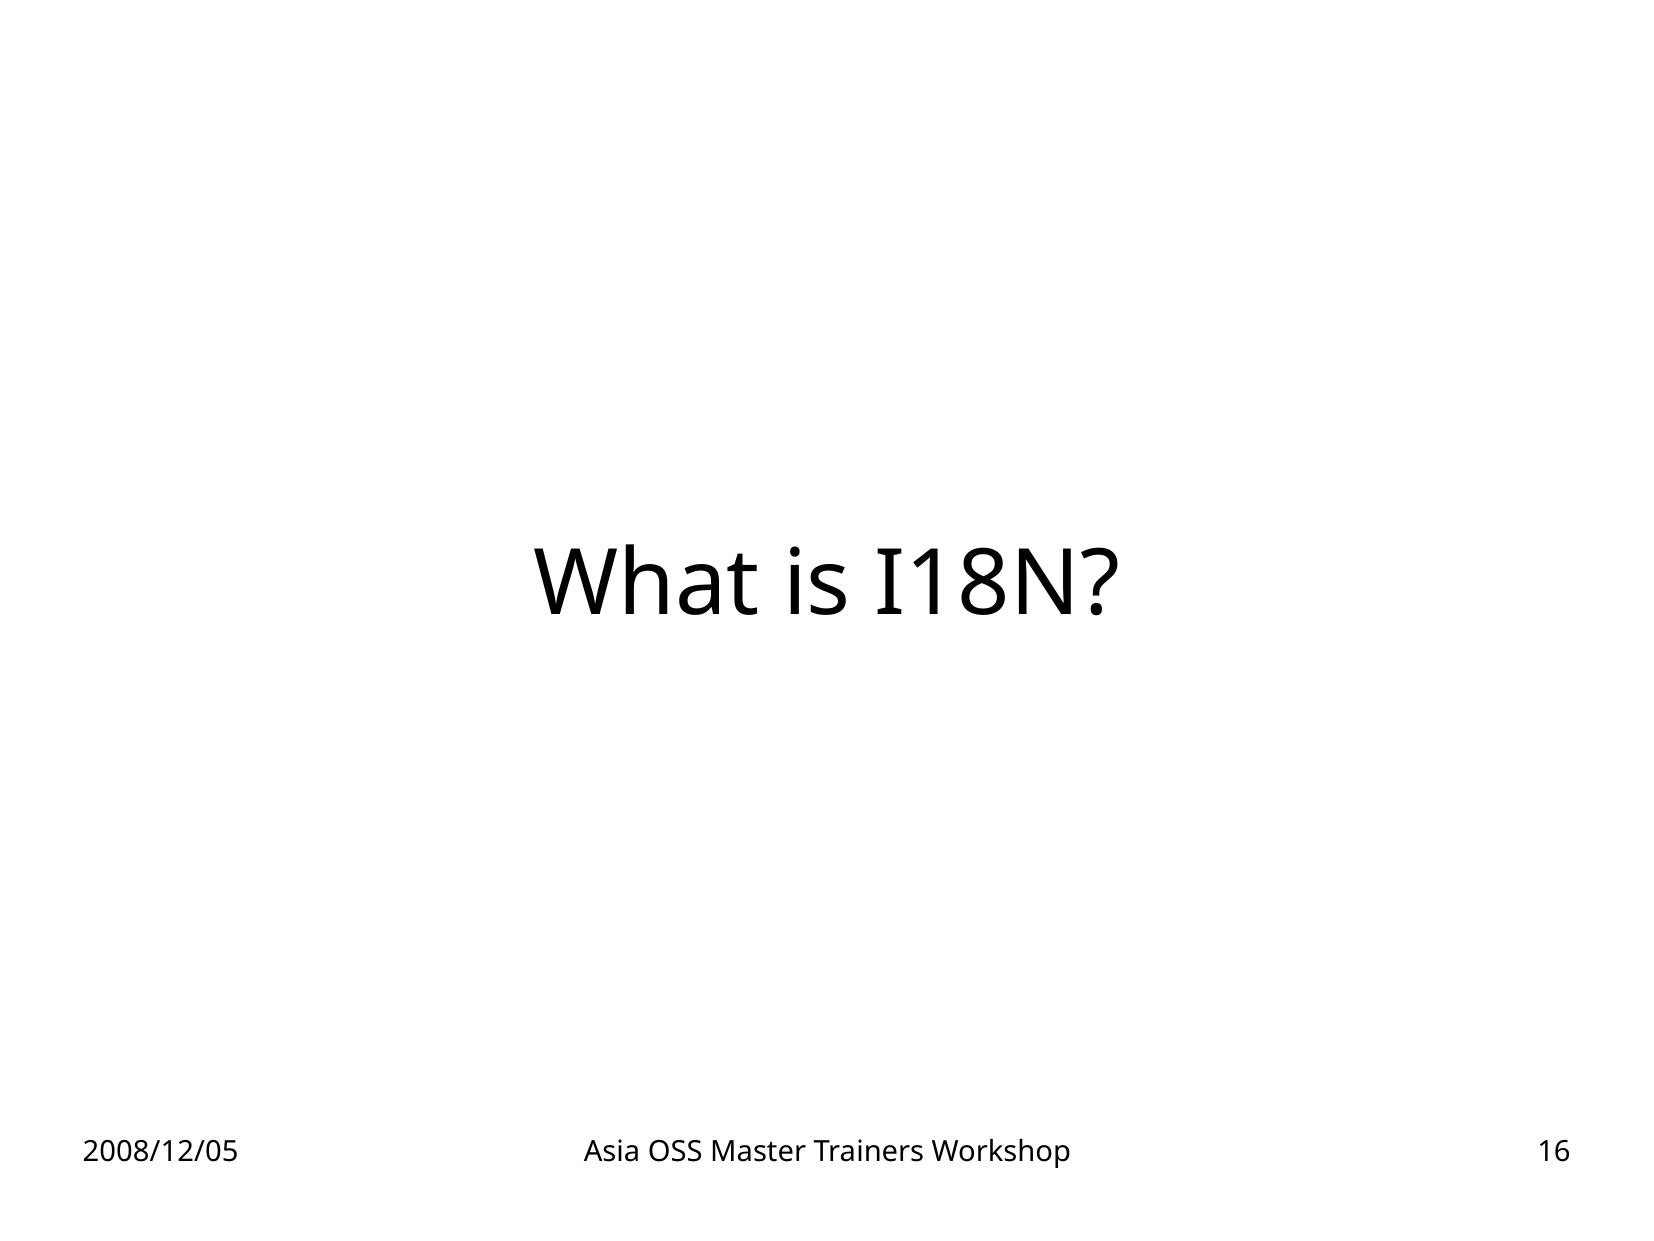

# What is I18N?
2008/12/05
Asia OSS Master Trainers Workshop
16